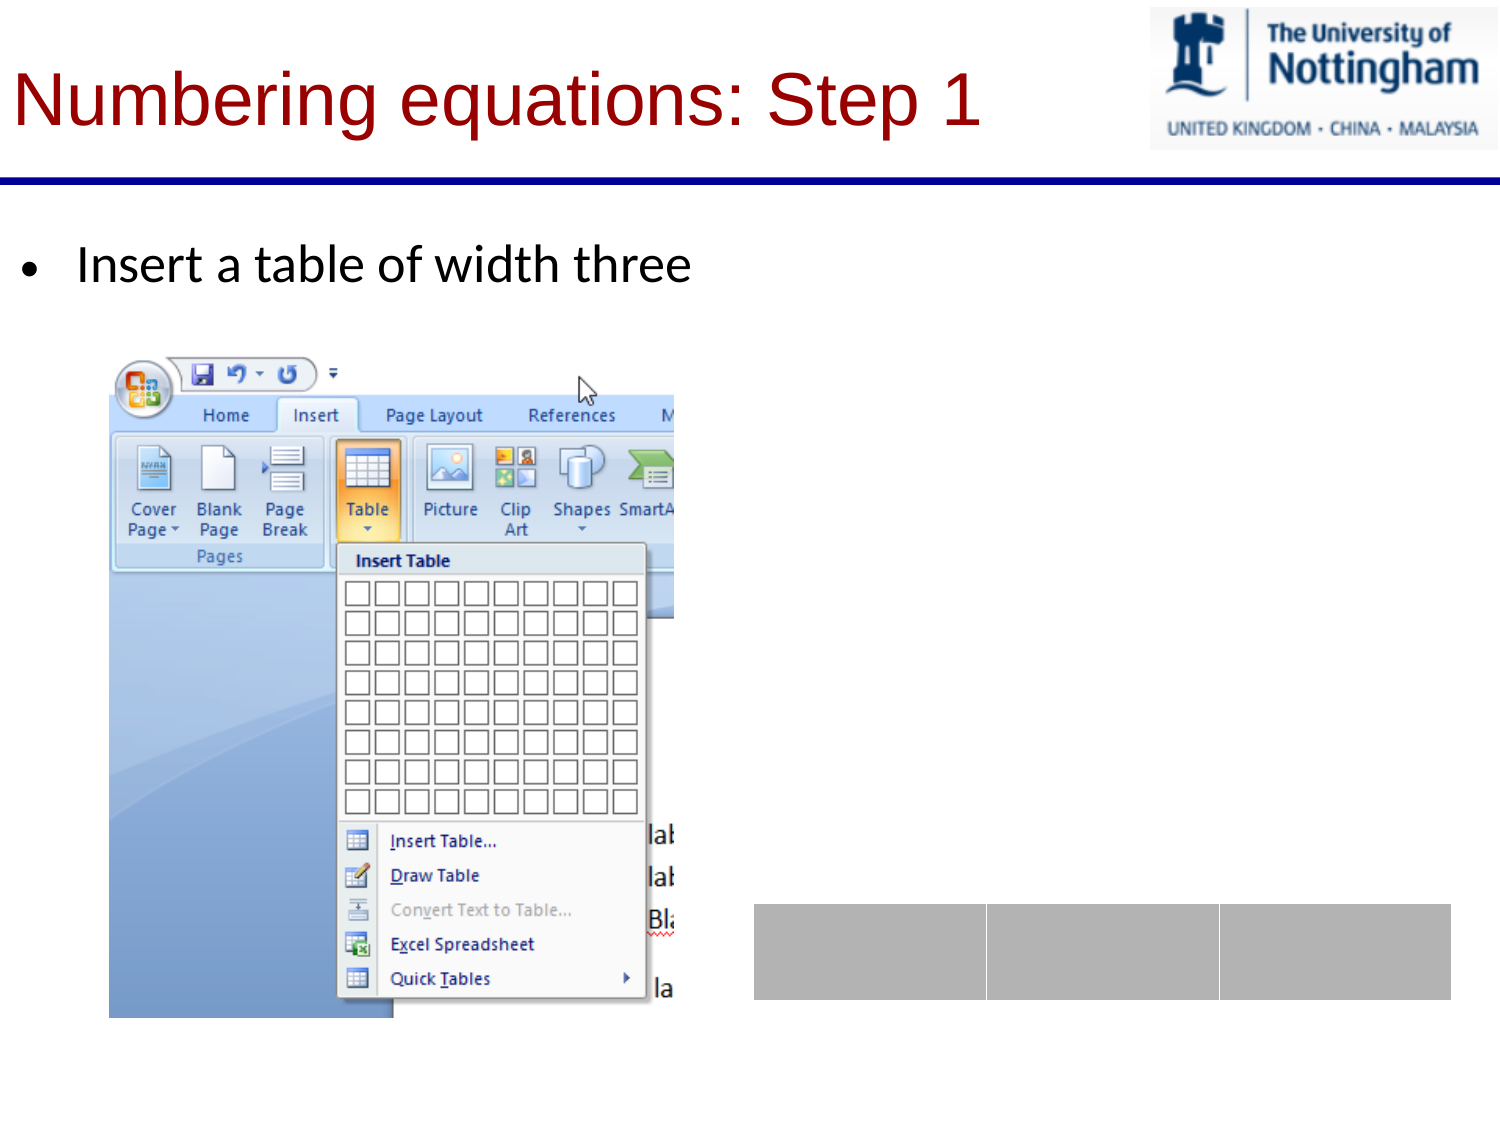

# Numbering equations: Step 1
Insert a table of width three
| | | |
| --- | --- | --- |